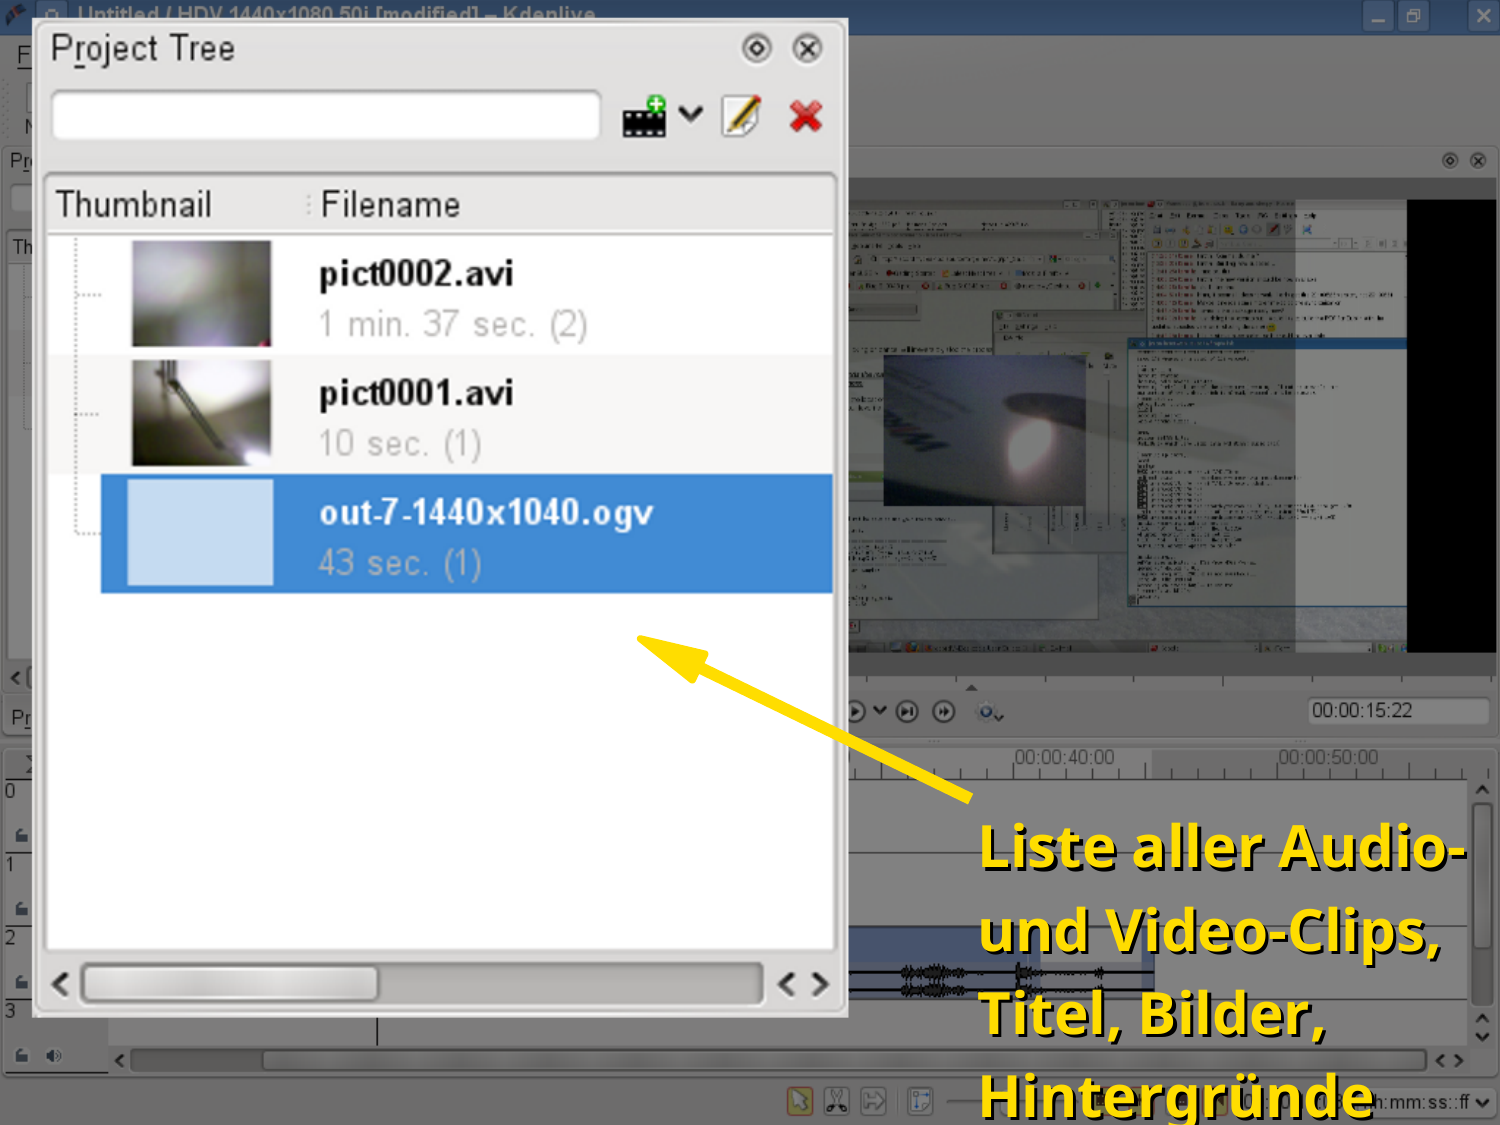

Liste aller Audio- und Video-Clips, Titel, Bilder, Hintergründe